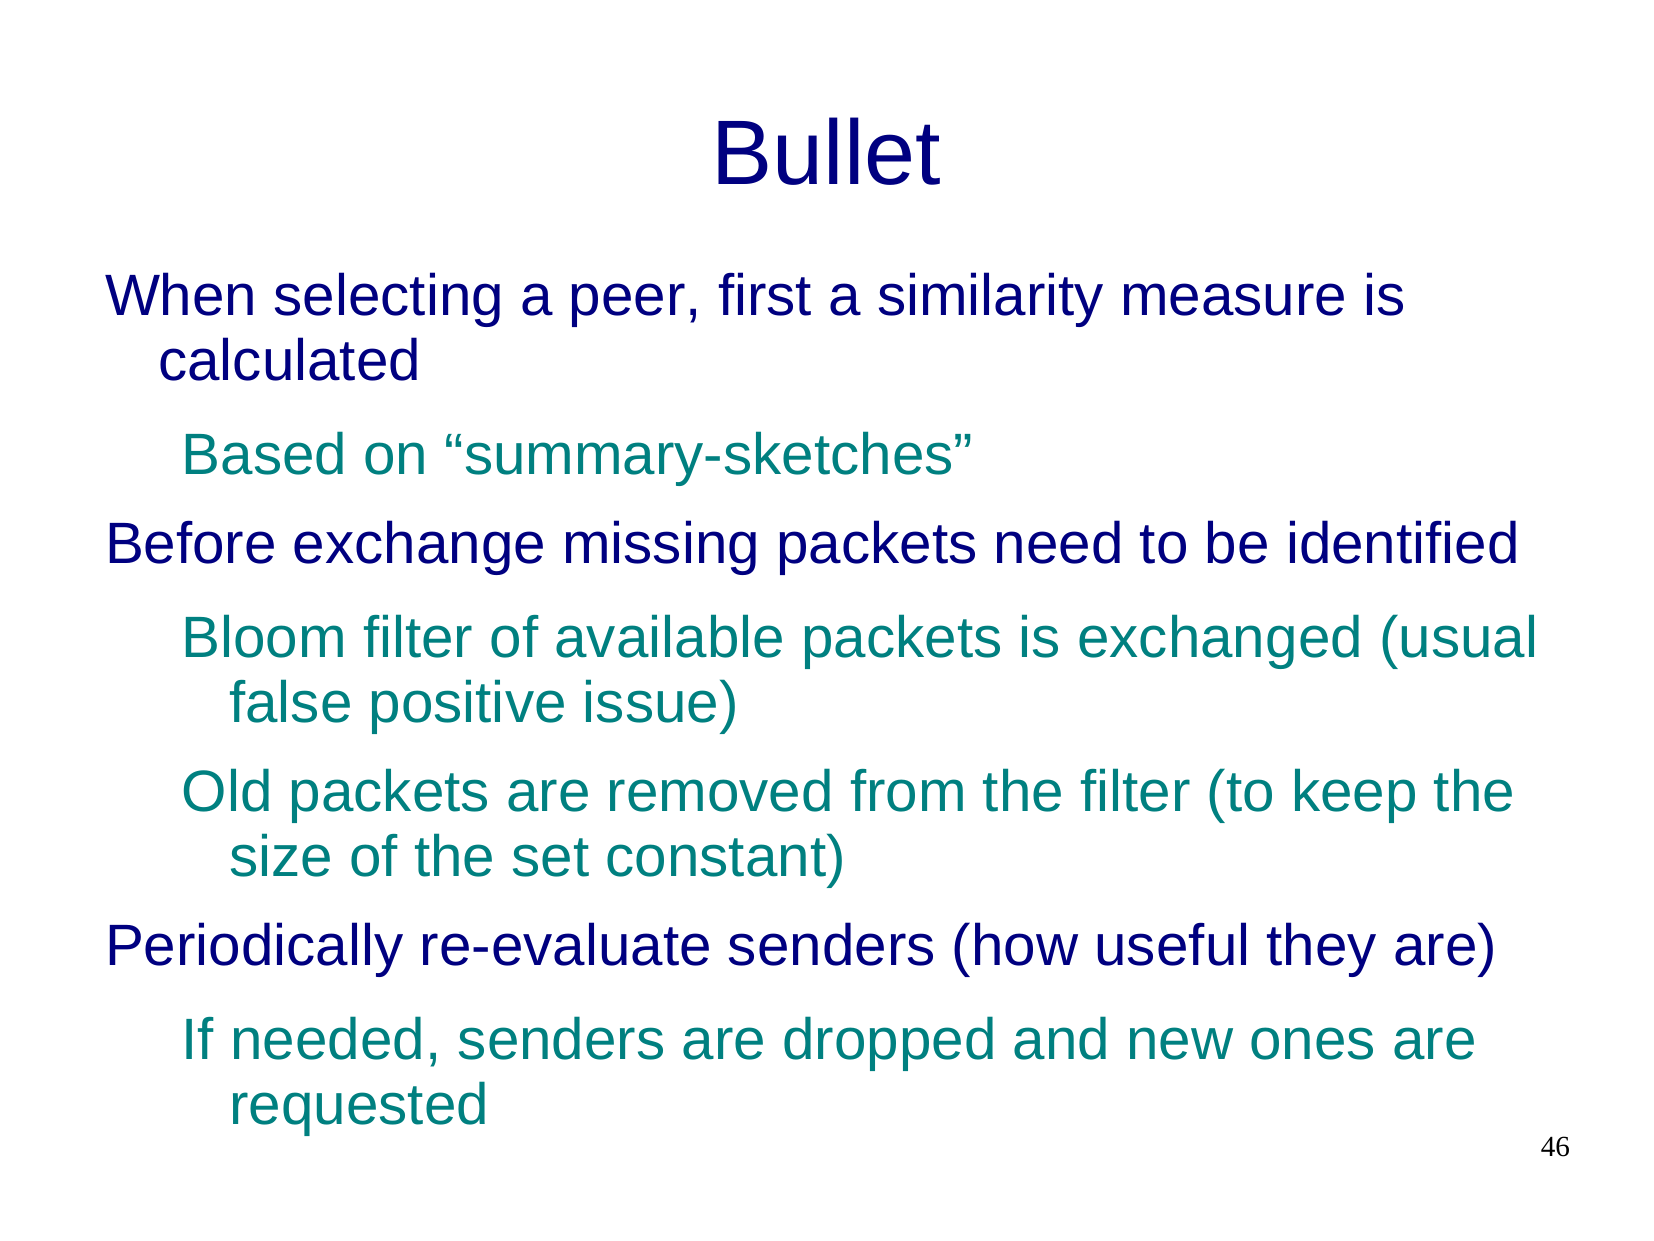

# Bullet
When selecting a peer, first a similarity measure is calculated
Based on “summary-sketches”
Before exchange missing packets need to be identified
Bloom filter of available packets is exchanged (usual false positive issue)
Old packets are removed from the filter (to keep the size of the set constant)
Periodically re-evaluate senders (how useful they are)
If needed, senders are dropped and new ones are requested
46